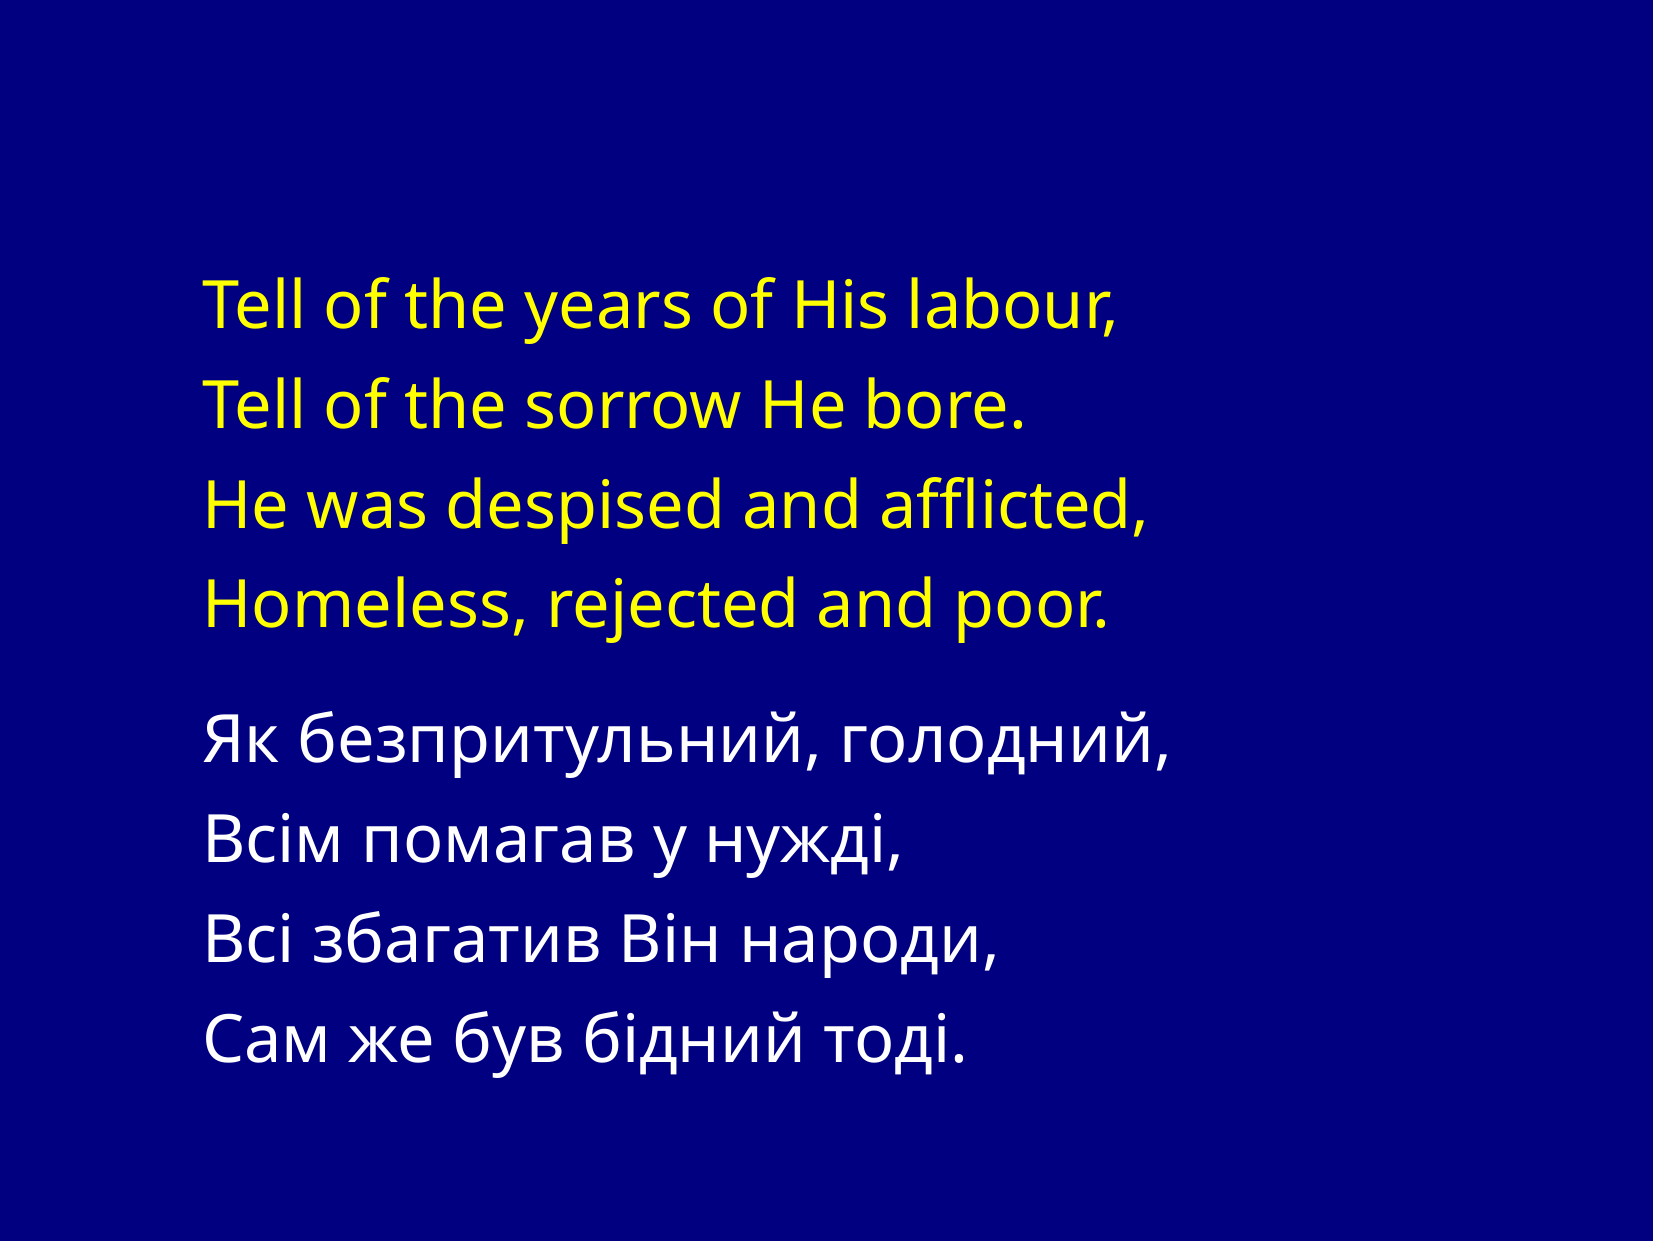

Tell of the years of His labour,
	Tell of the sorrow He bore.
	He was despised and afflicted,
	Homeless, rejected and poor.
	Як безпритульний, голодний,
	Всім помагав у нужді,
	Всі збагатив Він народи,
	Сам же був бідний тоді.